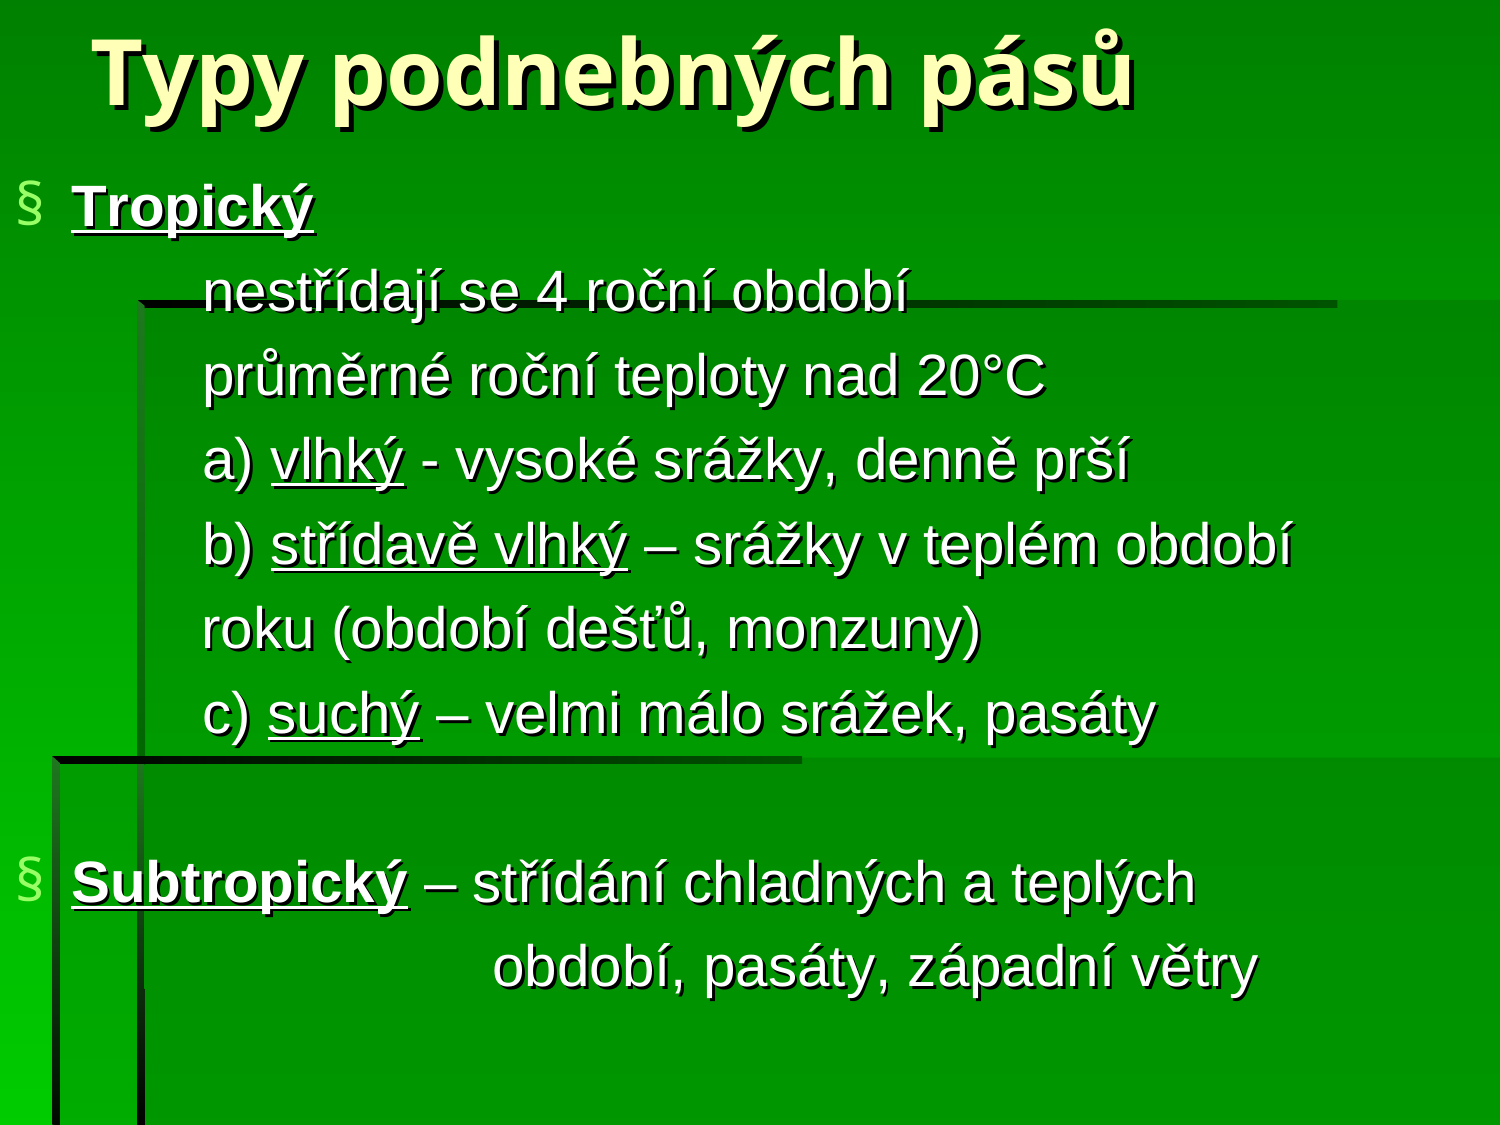

# Typy podnebných pásů
Tropický
	nestřídají se 4 roční období
	průměrné roční teploty nad 20°C
	a) vlhký - vysoké srážky, denně prší
	b) střídavě vlhký – srážky v teplém období
 roku (období dešťů, monzuny)
	c) suchý – velmi málo srážek, pasáty
Subtropický – střídání chladných a teplých
				 období, pasáty, západní větry